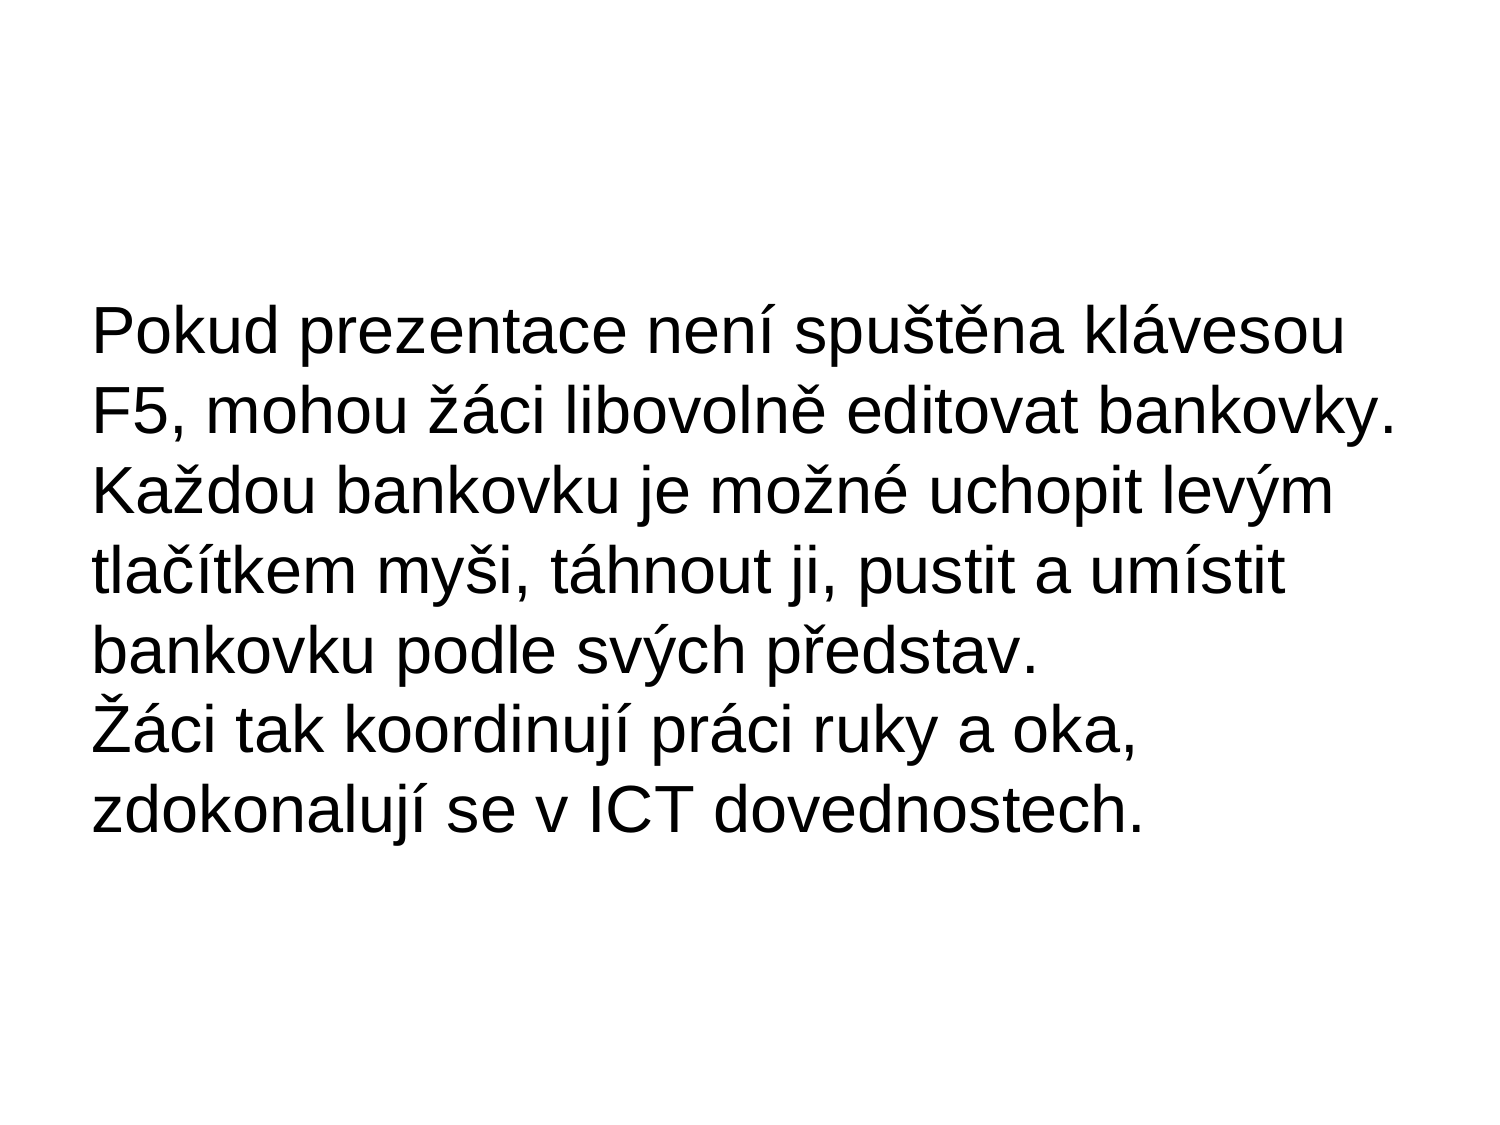

Pokud prezentace není spuštěna klávesou F5, mohou žáci libovolně editovat bankovky.
Každou bankovku je možné uchopit levým
tlačítkem myši, táhnout ji, pustit a umístit
bankovku podle svých představ.
Žáci tak koordinují práci ruky a oka, zdokonalují se v ICT dovednostech.